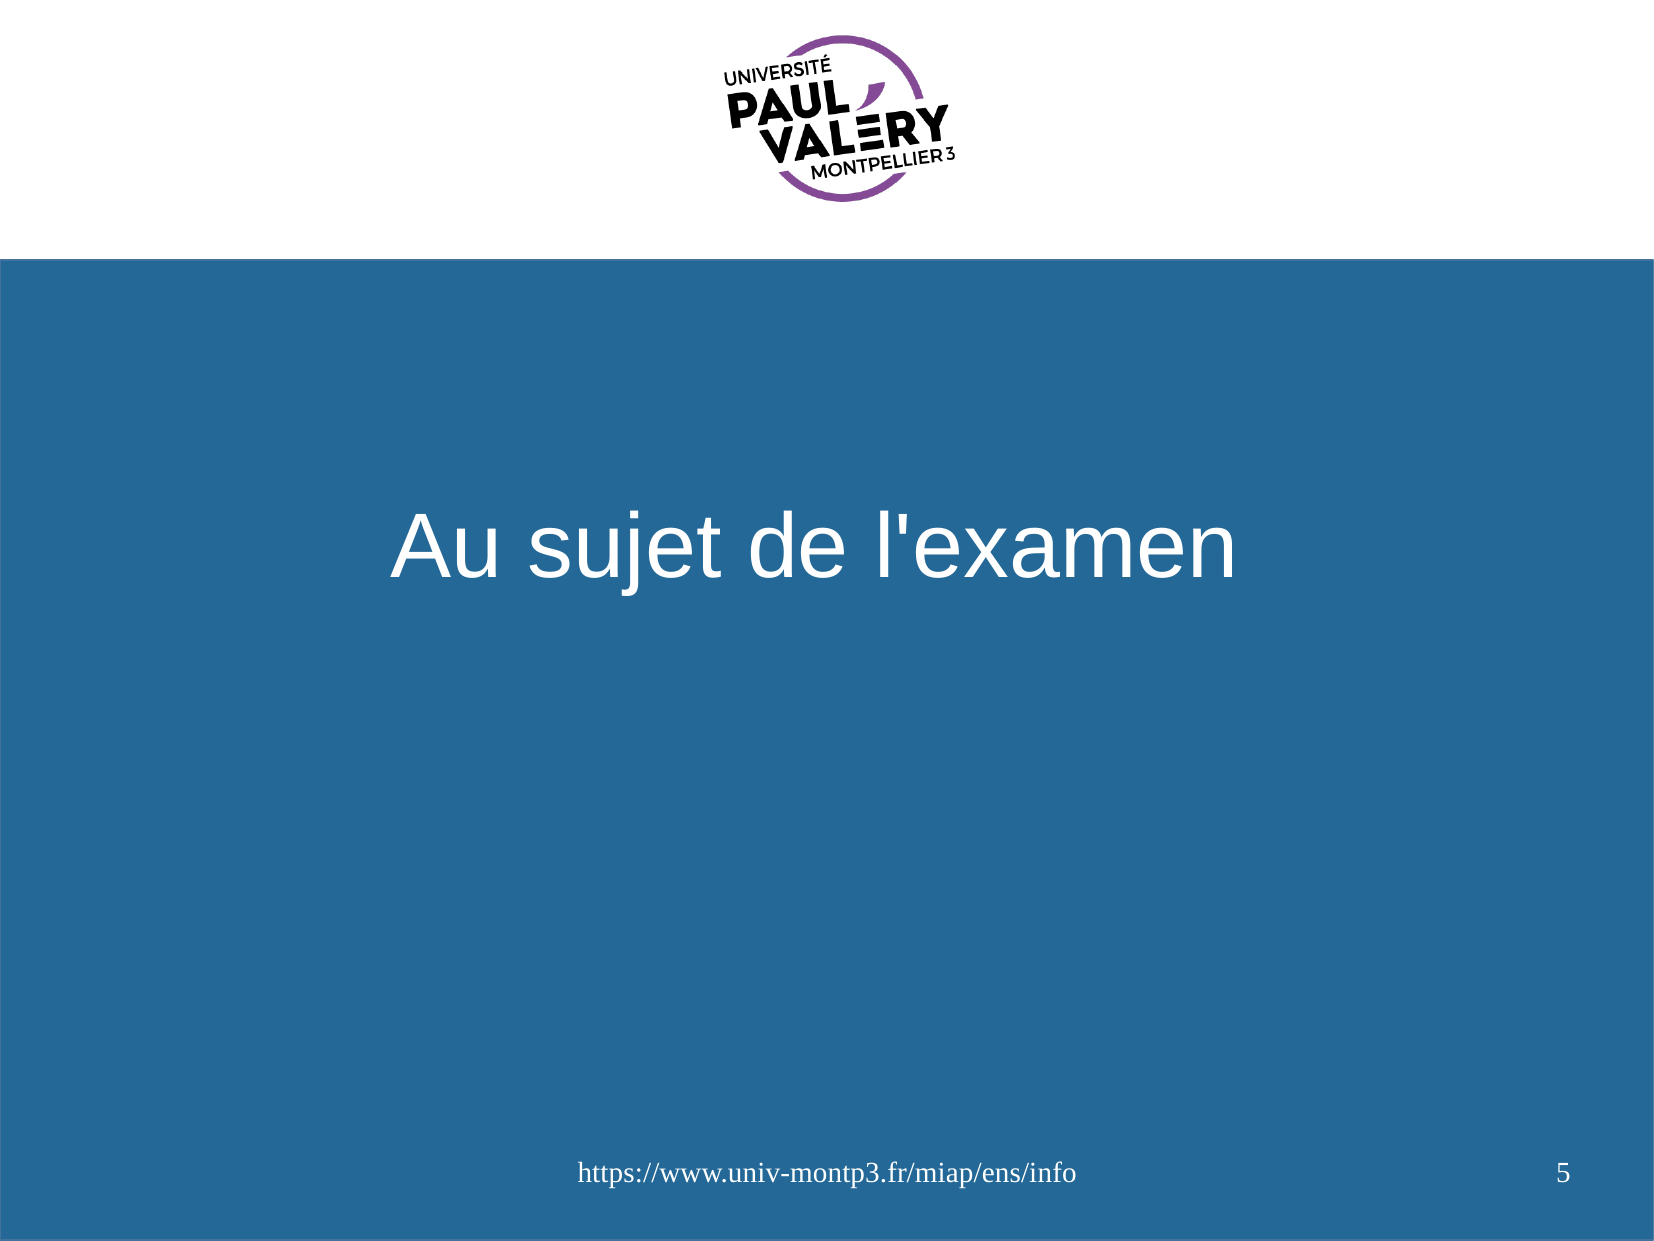

# Au sujet de l'examen
https://www.univ-montp3.fr/miap/ens/info
5